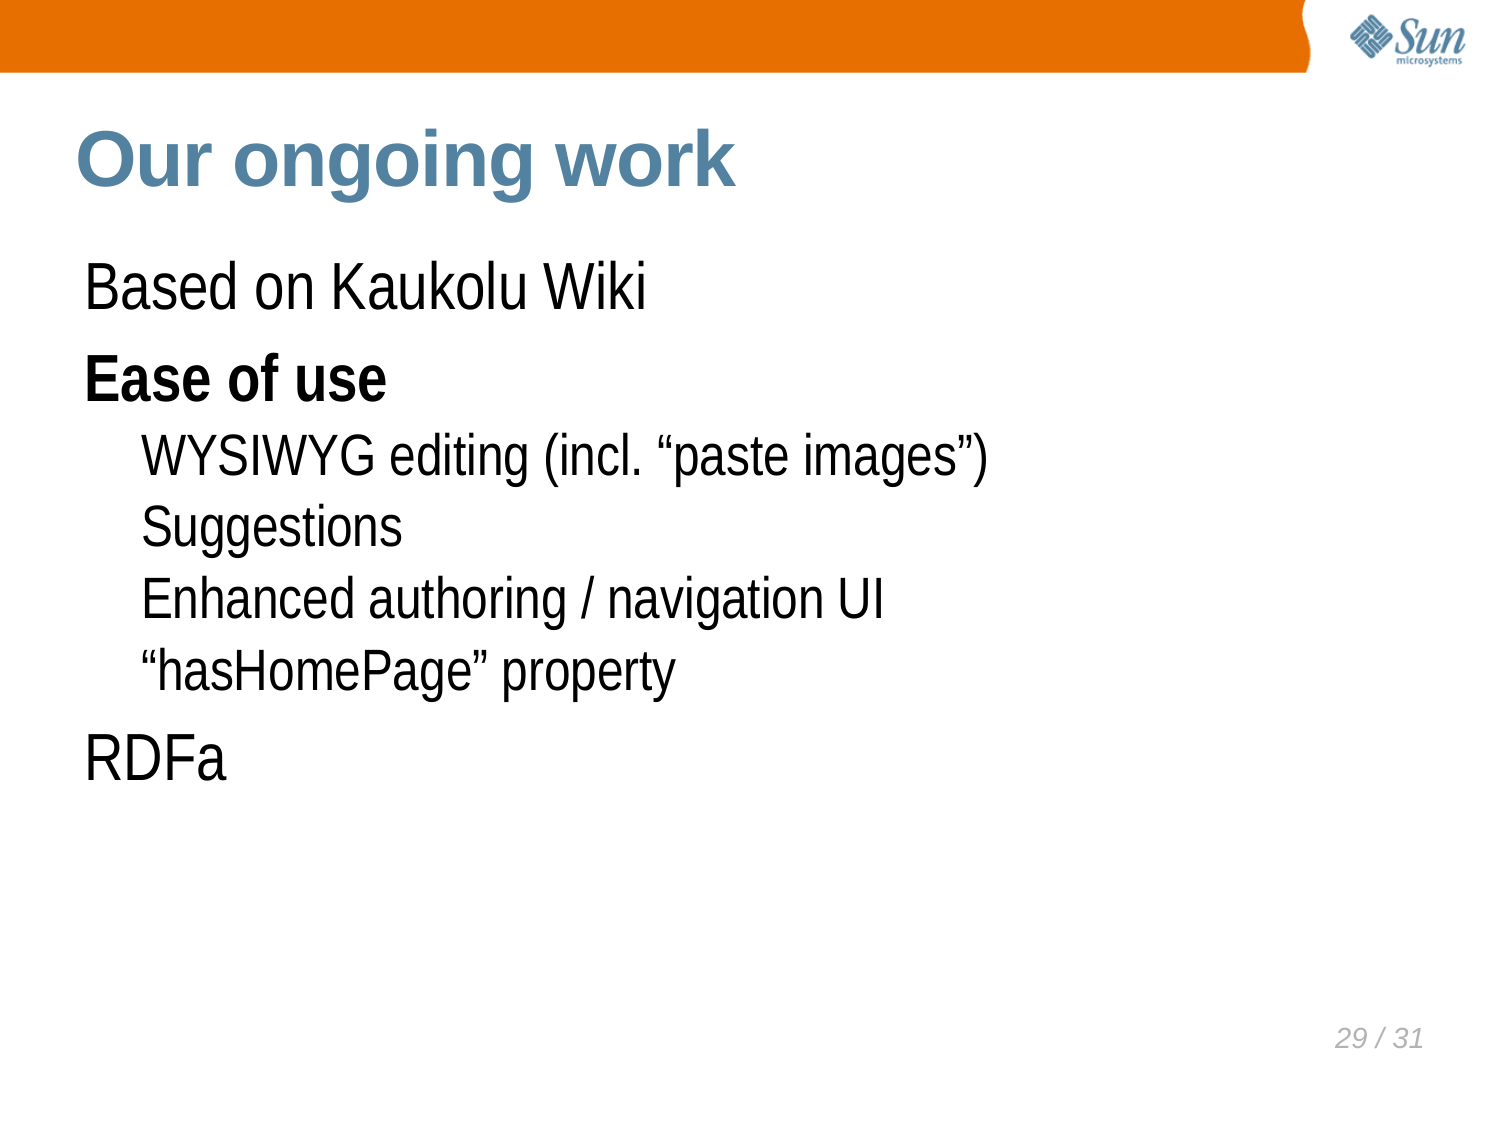

# Our ongoing work
Based on Kaukolu Wiki
Ease of use
WYSIWYG editing (incl. “paste images”)
Suggestions
Enhanced authoring / navigation UI
“hasHomePage” property
RDFa
29